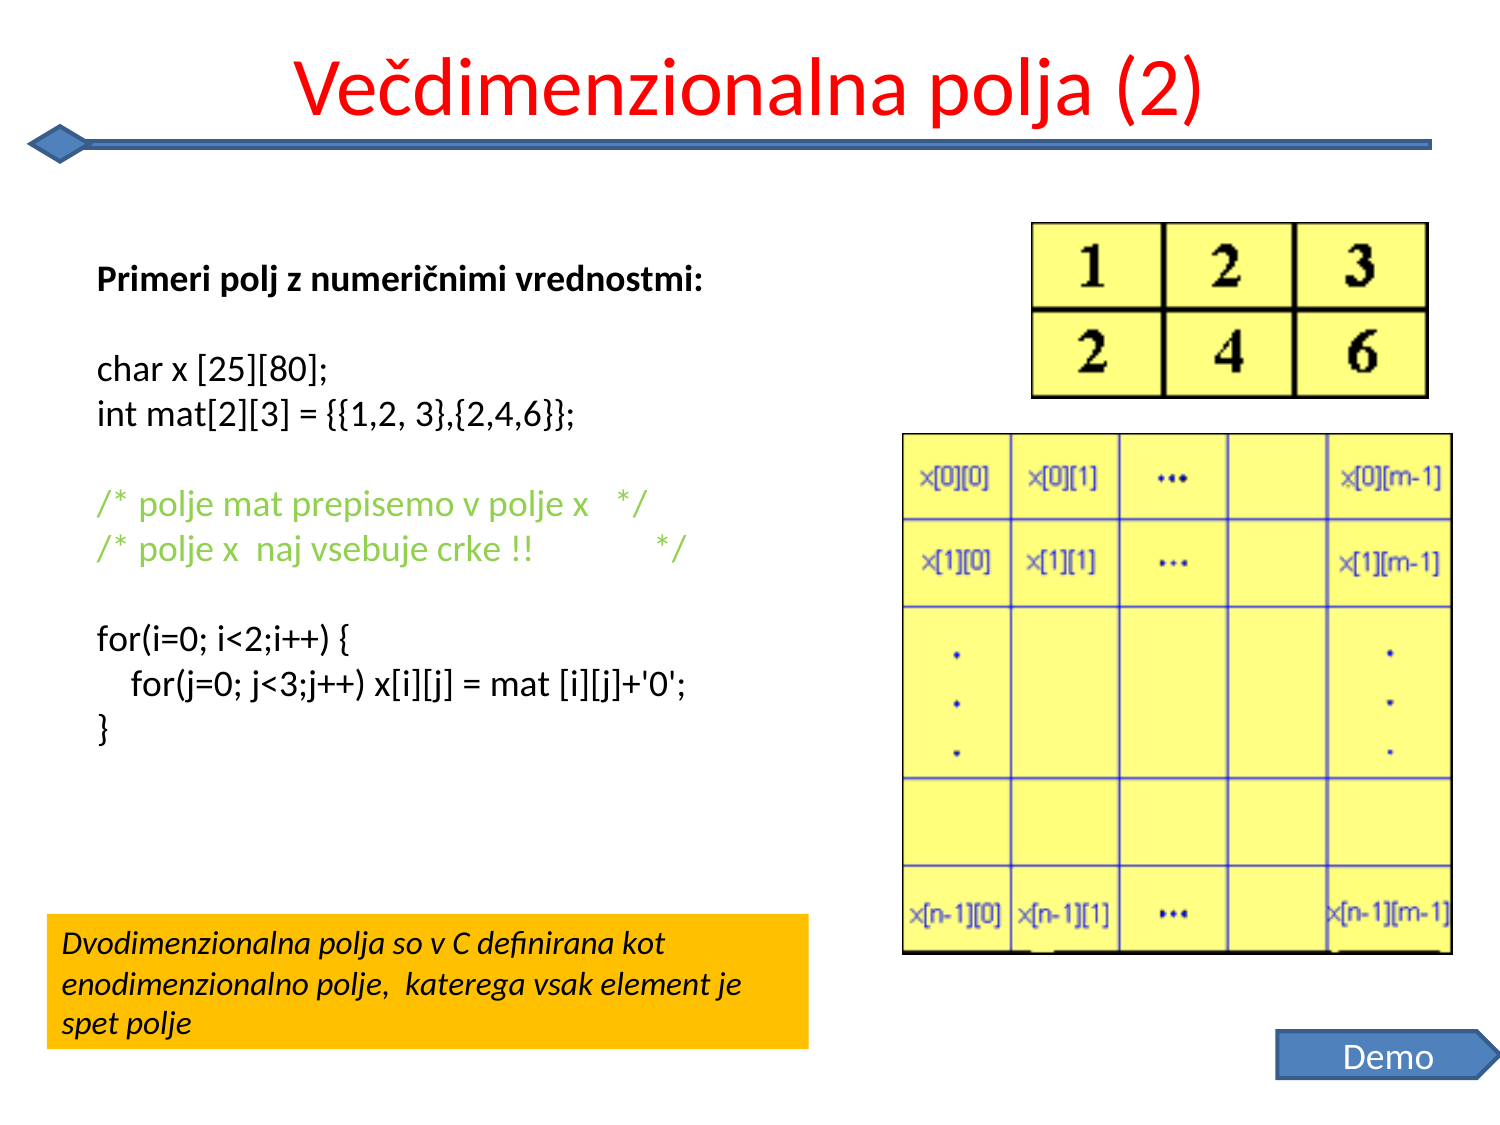

# Večdimenzionalna polja (2)
Primeri polj z numeričnimi vrednostmi:
char x [25][80];
int mat[2][3] = {{1,2, 3},{2,4,6}};
/* polje mat prepisemo v polje x */
/* polje x naj vsebuje crke !! */
for(i=0; i<2;i++) {
 for(j=0; j<3;j++) x[i][j] = mat [i][j]+'0';
}
Dvodimenzionalna polja so v C definirana kot enodimenzionalno polje, katerega vsak element je spet polje
Demo